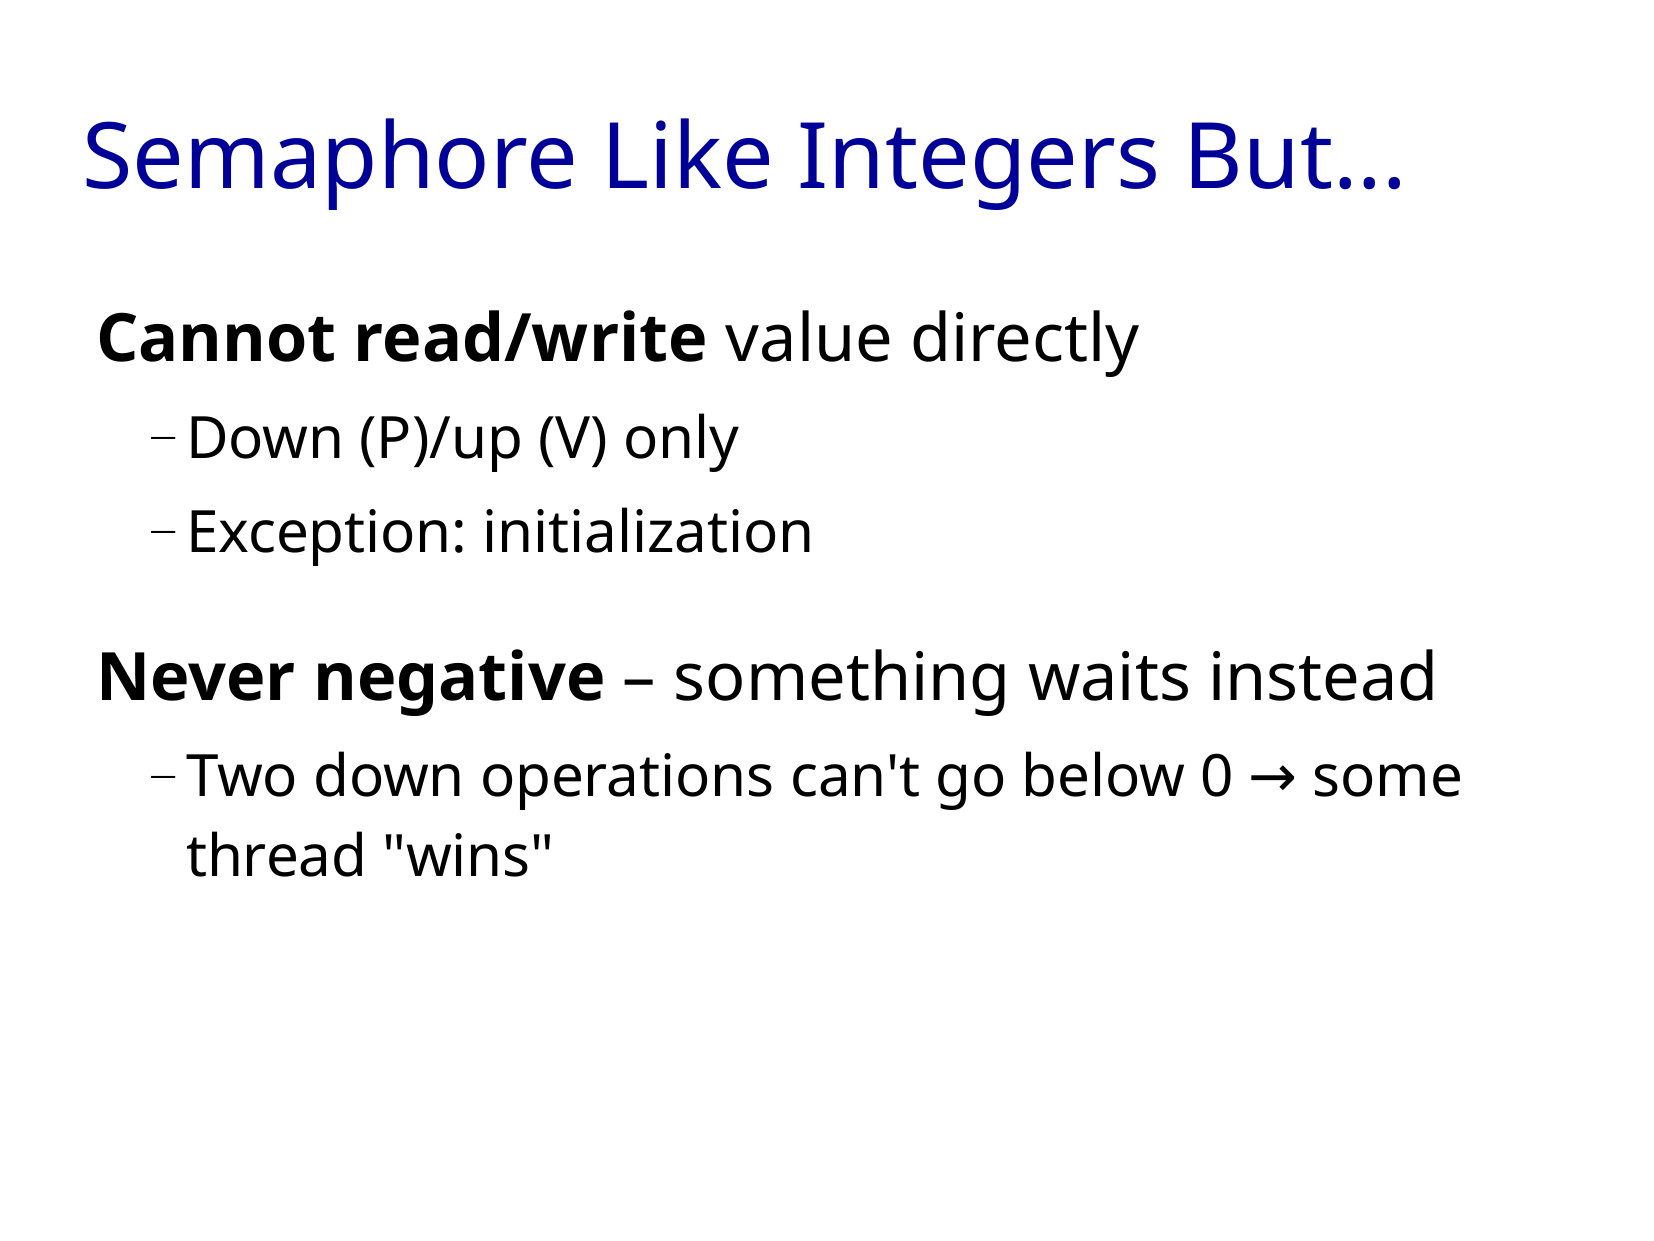

# Semaphore Like Integers But...
Cannot read/write value directly
Down (P)/up (V) only
Exception: initialization
Never negative – something waits instead
Two down operations can't go below 0 → some thread "wins"